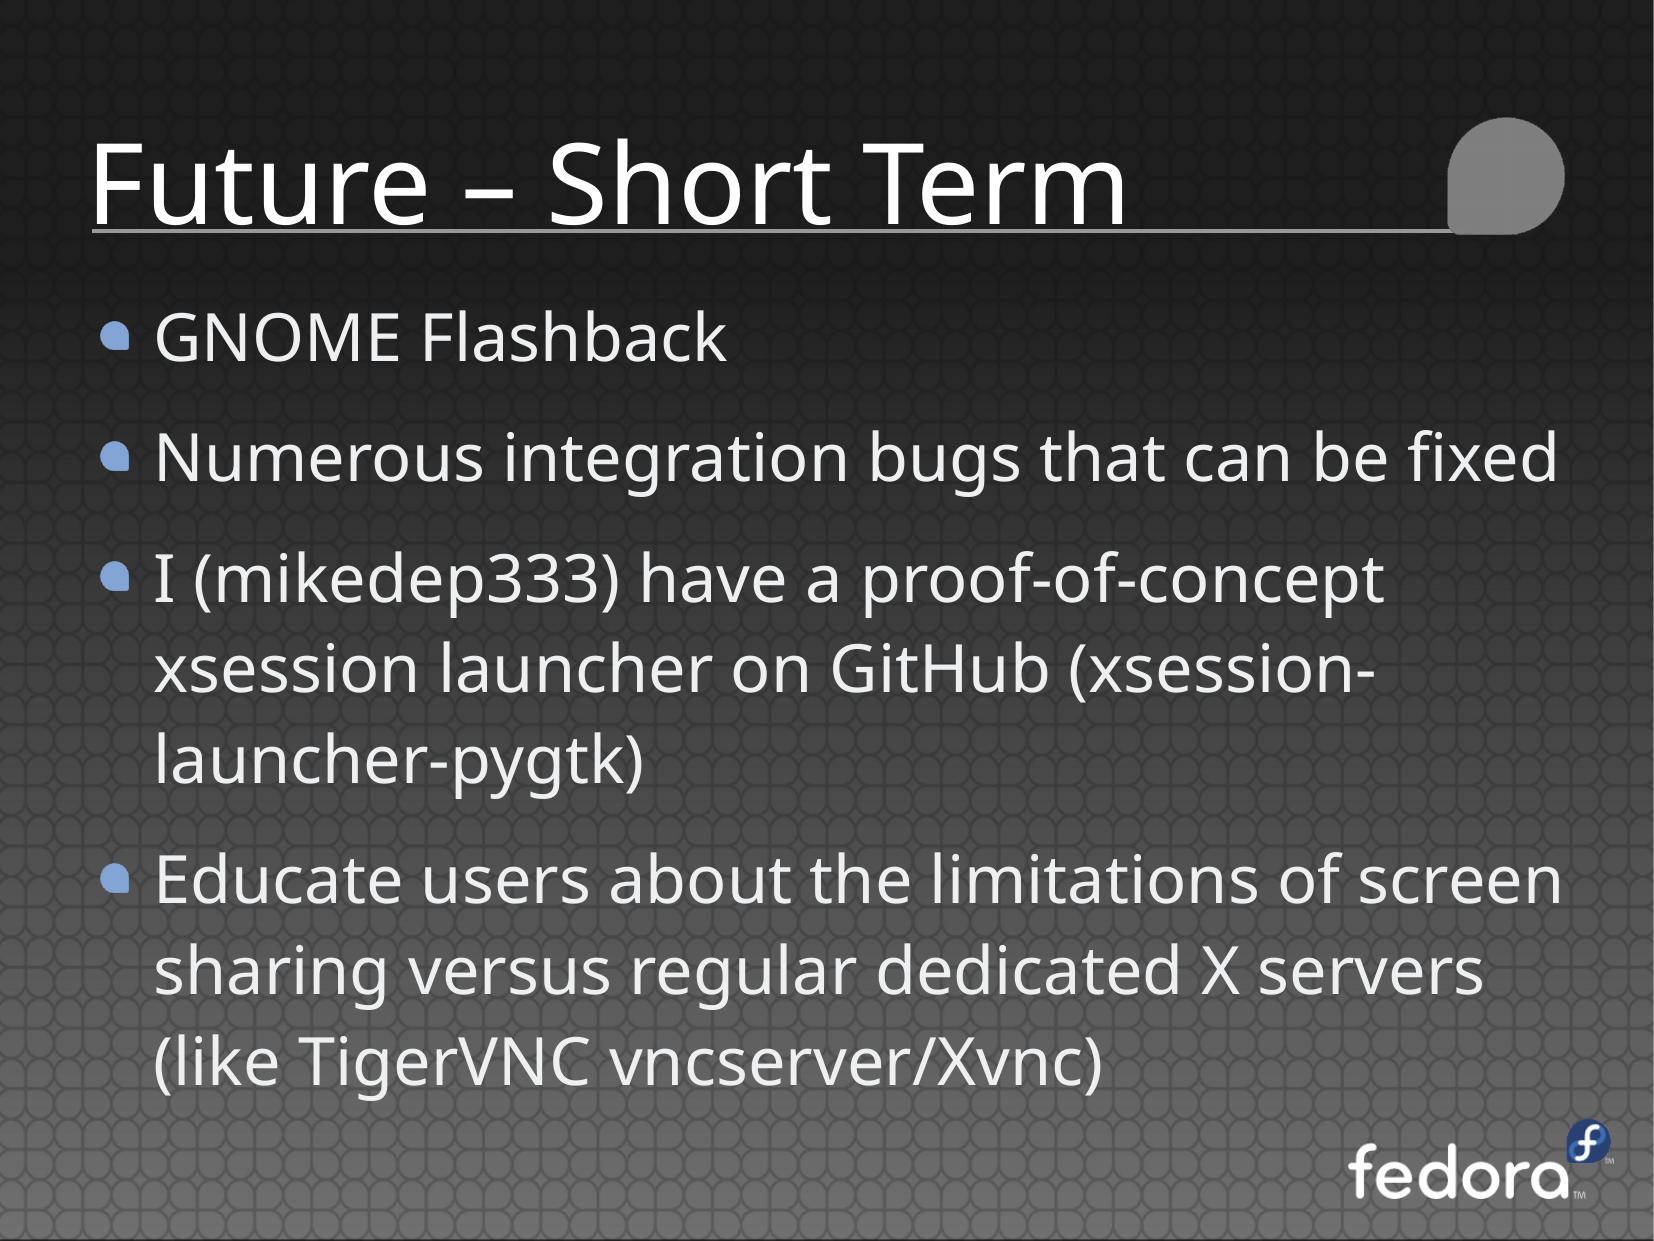

# Future – Short Term
GNOME Flashback
Numerous integration bugs that can be fixed
I (mikedep333) have a proof-of-concept xsession launcher on GitHub (xsession-launcher-pygtk)
Educate users about the limitations of screen sharing versus regular dedicated X servers (like TigerVNC vncserver/Xvnc)